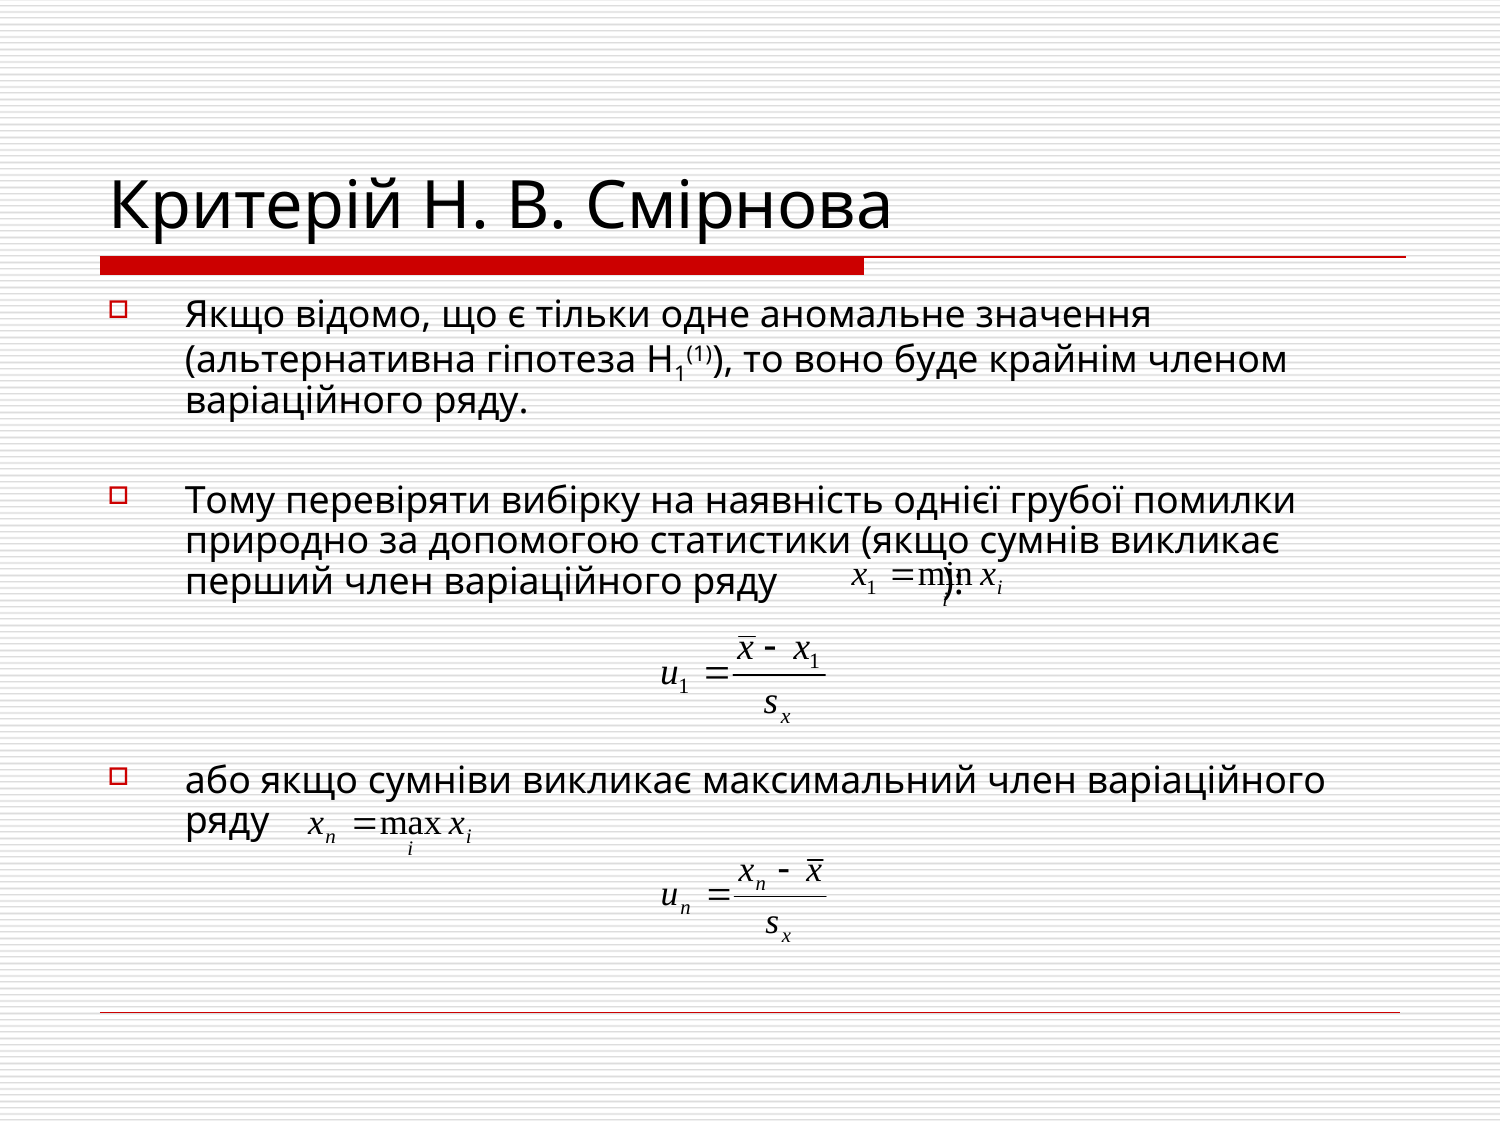

# Критерій Н. В. Смірнова
Якщо відомо, що є тільки одне аномальне значення (альтернативна гіпотеза Н1(1)), то воно буде крайнім членом варіаційного ряду.
Тому перевіряти вибірку на наявність однієї грубої помилки природно за допомогою статистики (якщо сумнів викликає перший член варіаційного ряду ):
або якщо сумніви викликає максимальний член варіаційного ряду